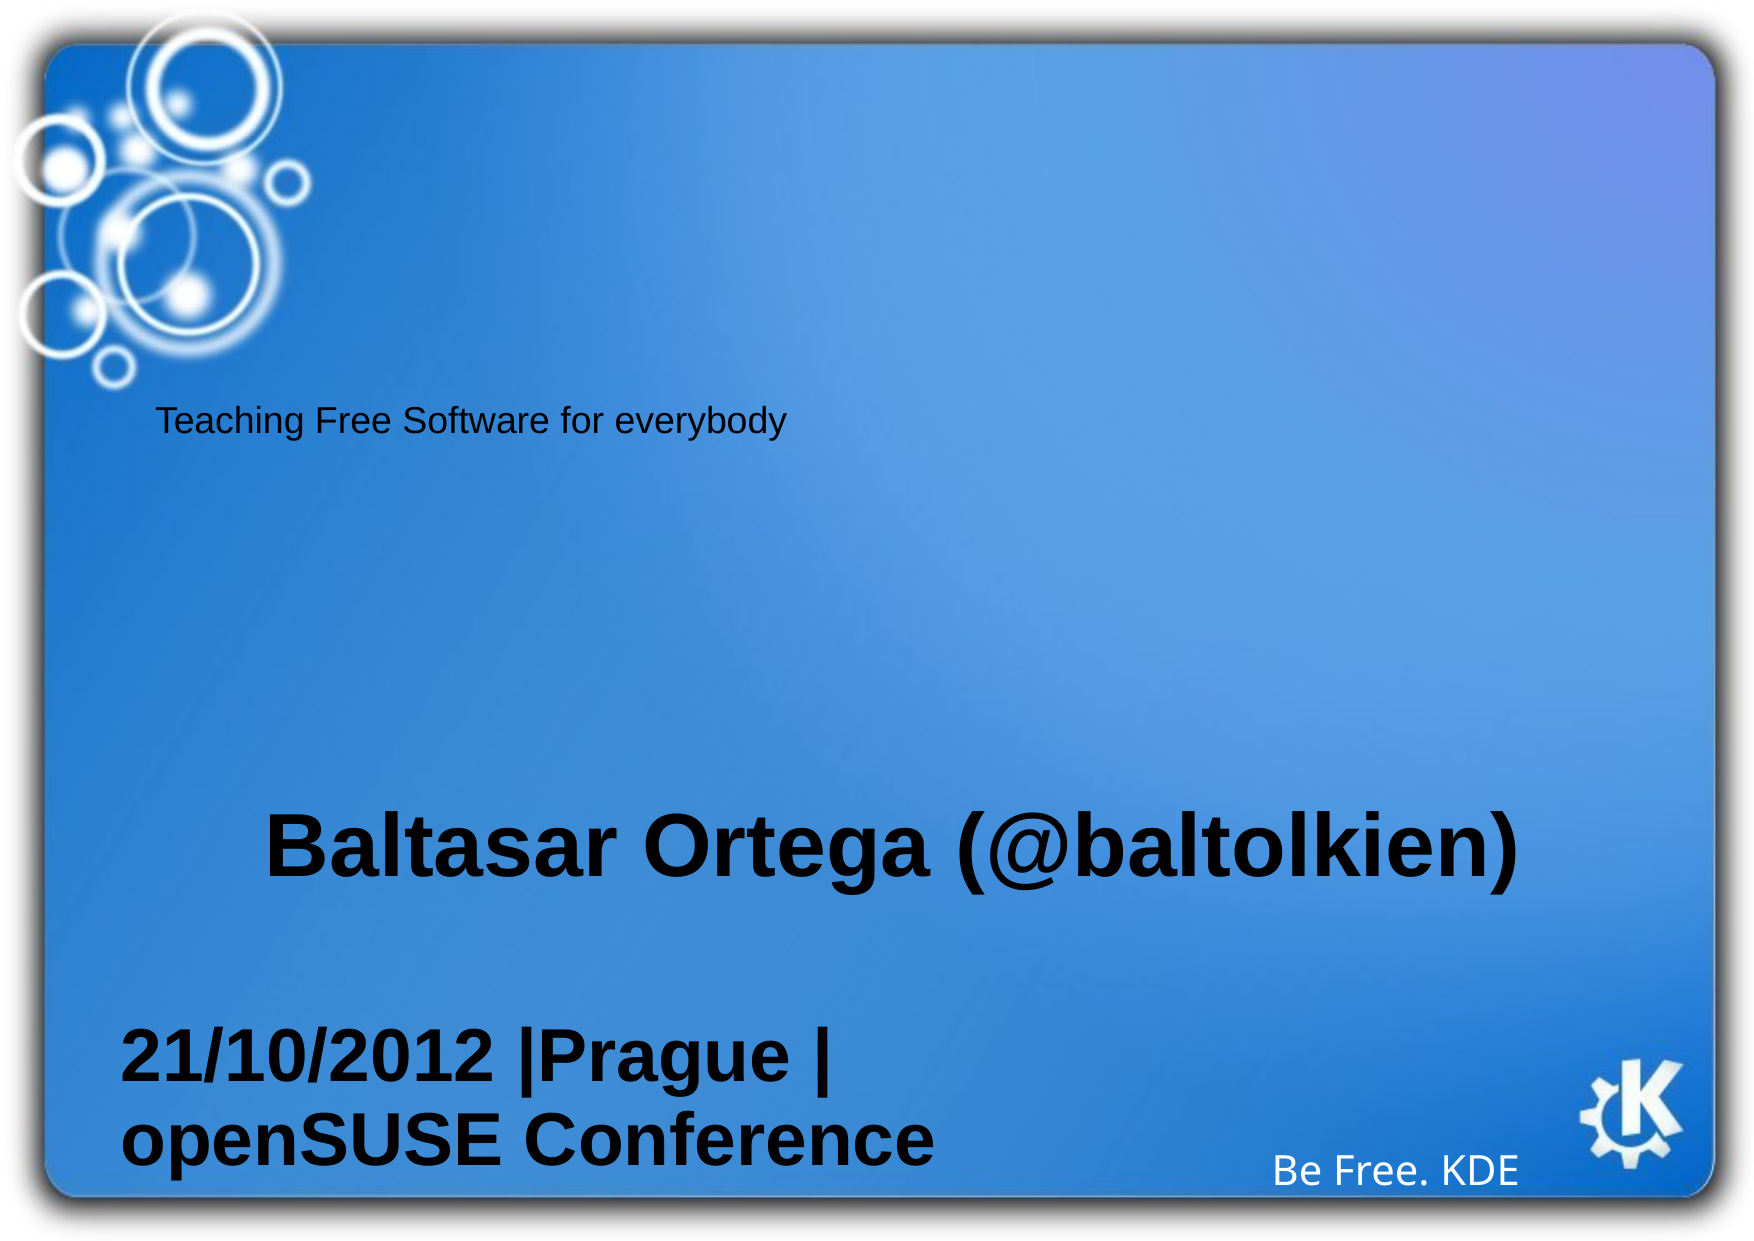

Teaching Free Software for everybody
Baltasar Ortega (@baltolkien)
21/10/2012 |Prague | openSUSE Conference